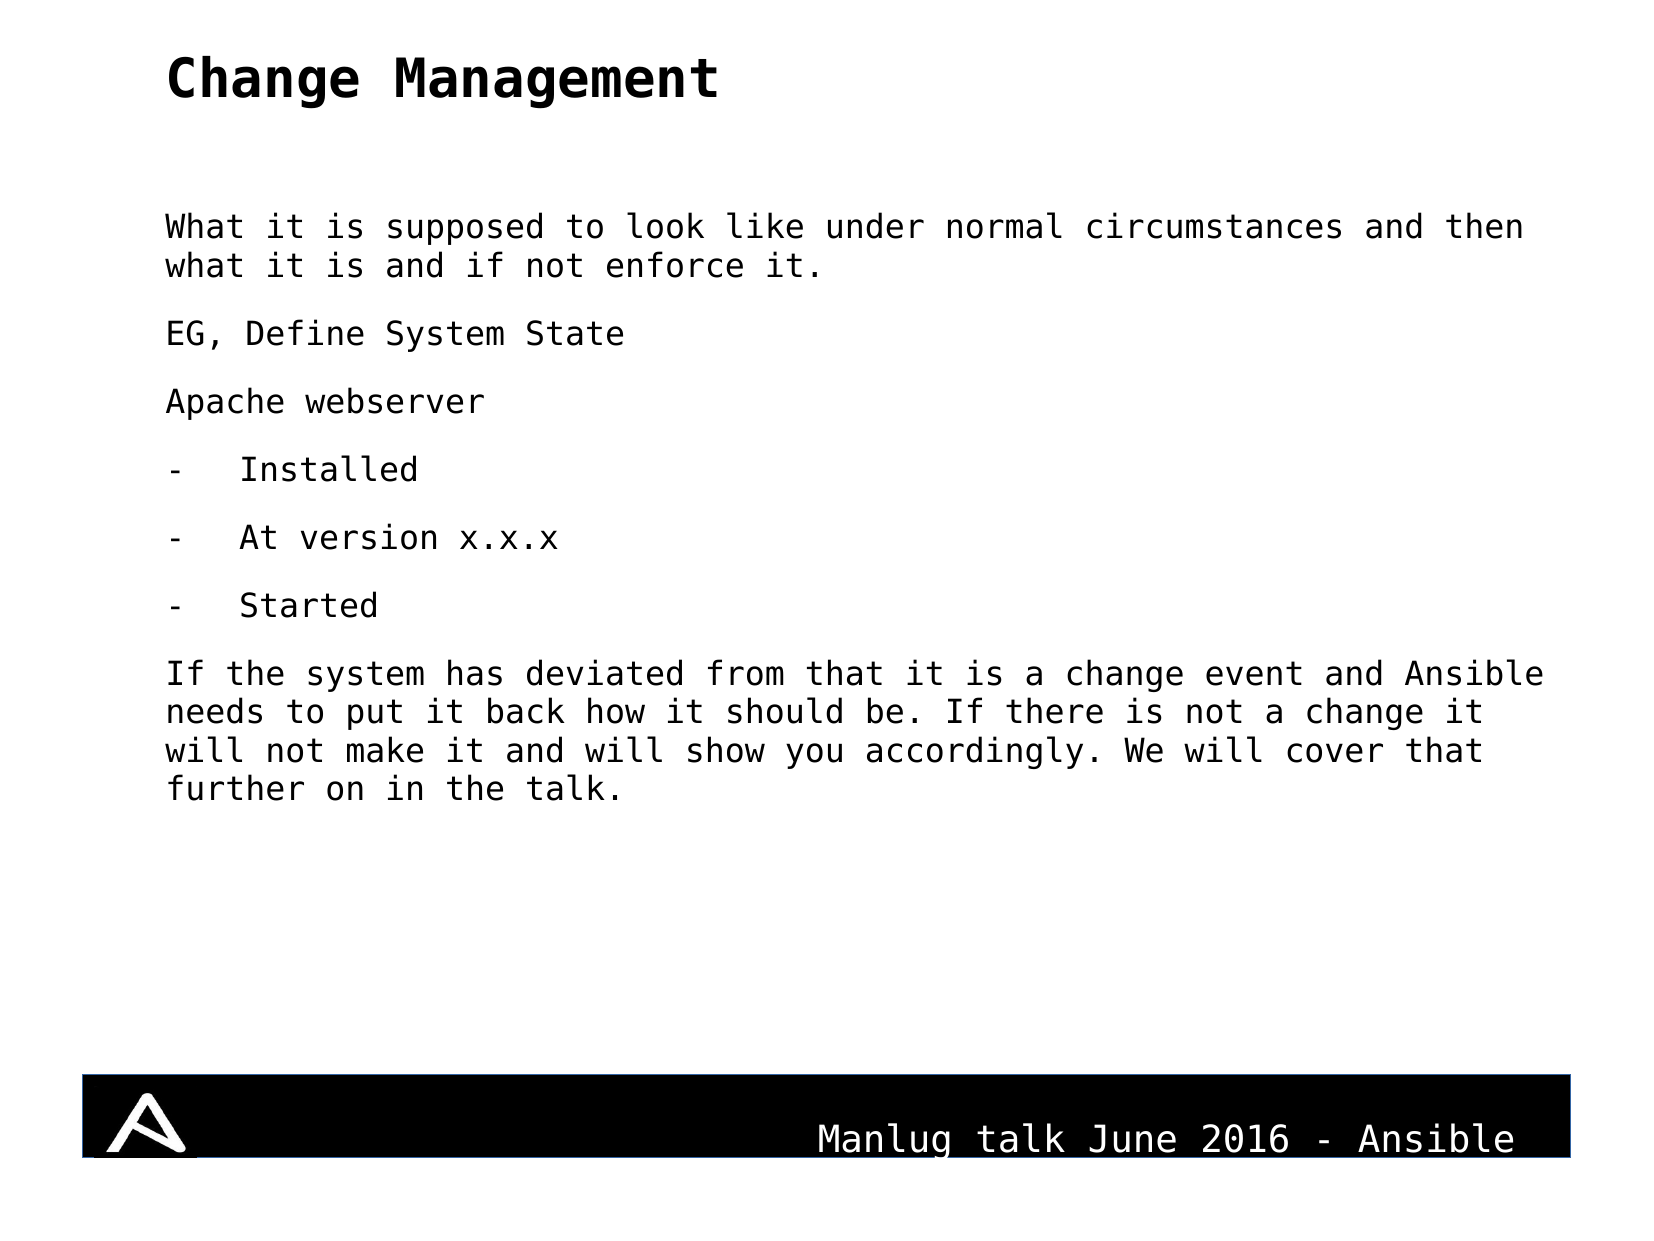

Change Management
What it is supposed to look like under normal circumstances and then what it is and if not enforce it.
EG, Define System State
Apache webserver
-	Installed
-	At version x.x.x
-	Started
If the system has deviated from that it is a change event and Ansible needs to put it back how it should be. If there is not a change it will not make it and will show you accordingly. We will cover that further on in the talk.
#
Manlug talk June 2016 - Ansible